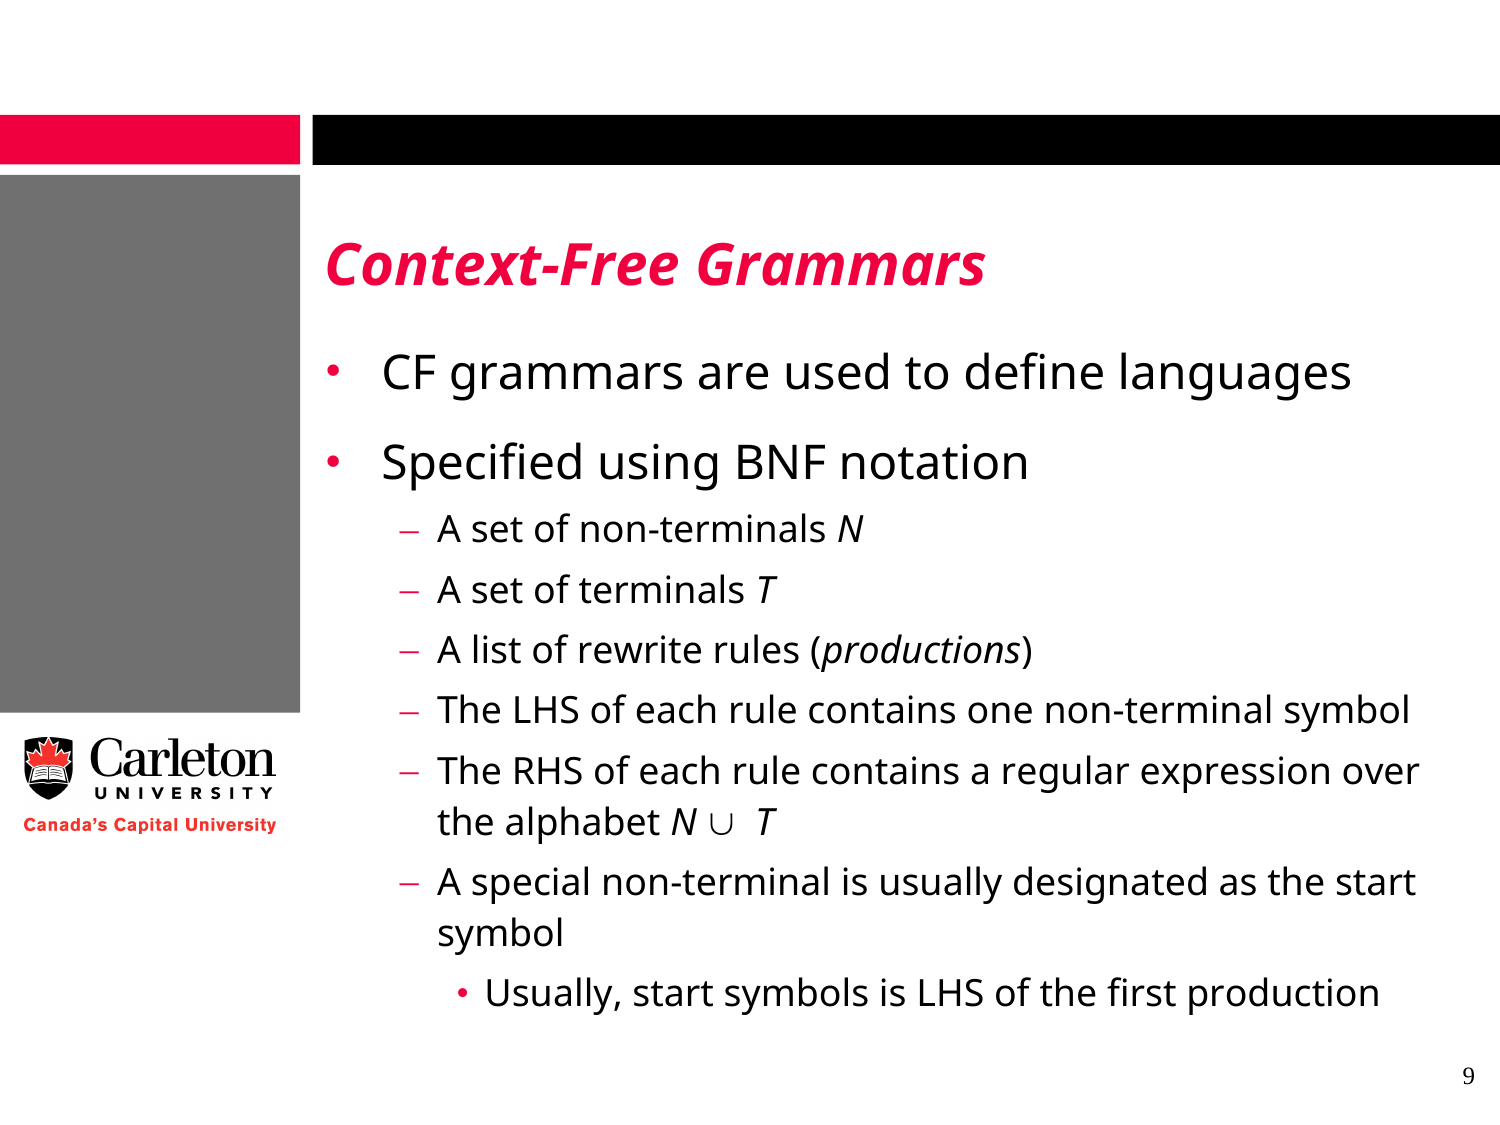

# Context-Free Grammars
CF grammars are used to define languages
Specified using BNF notation
A set of non-terminals N
A set of terminals T
A list of rewrite rules (productions)
The LHS of each rule contains one non-terminal symbol
The RHS of each rule contains a regular expression over the alphabet N  T
A special non-terminal is usually designated as the start symbol
Usually, start symbols is LHS of the first production
9